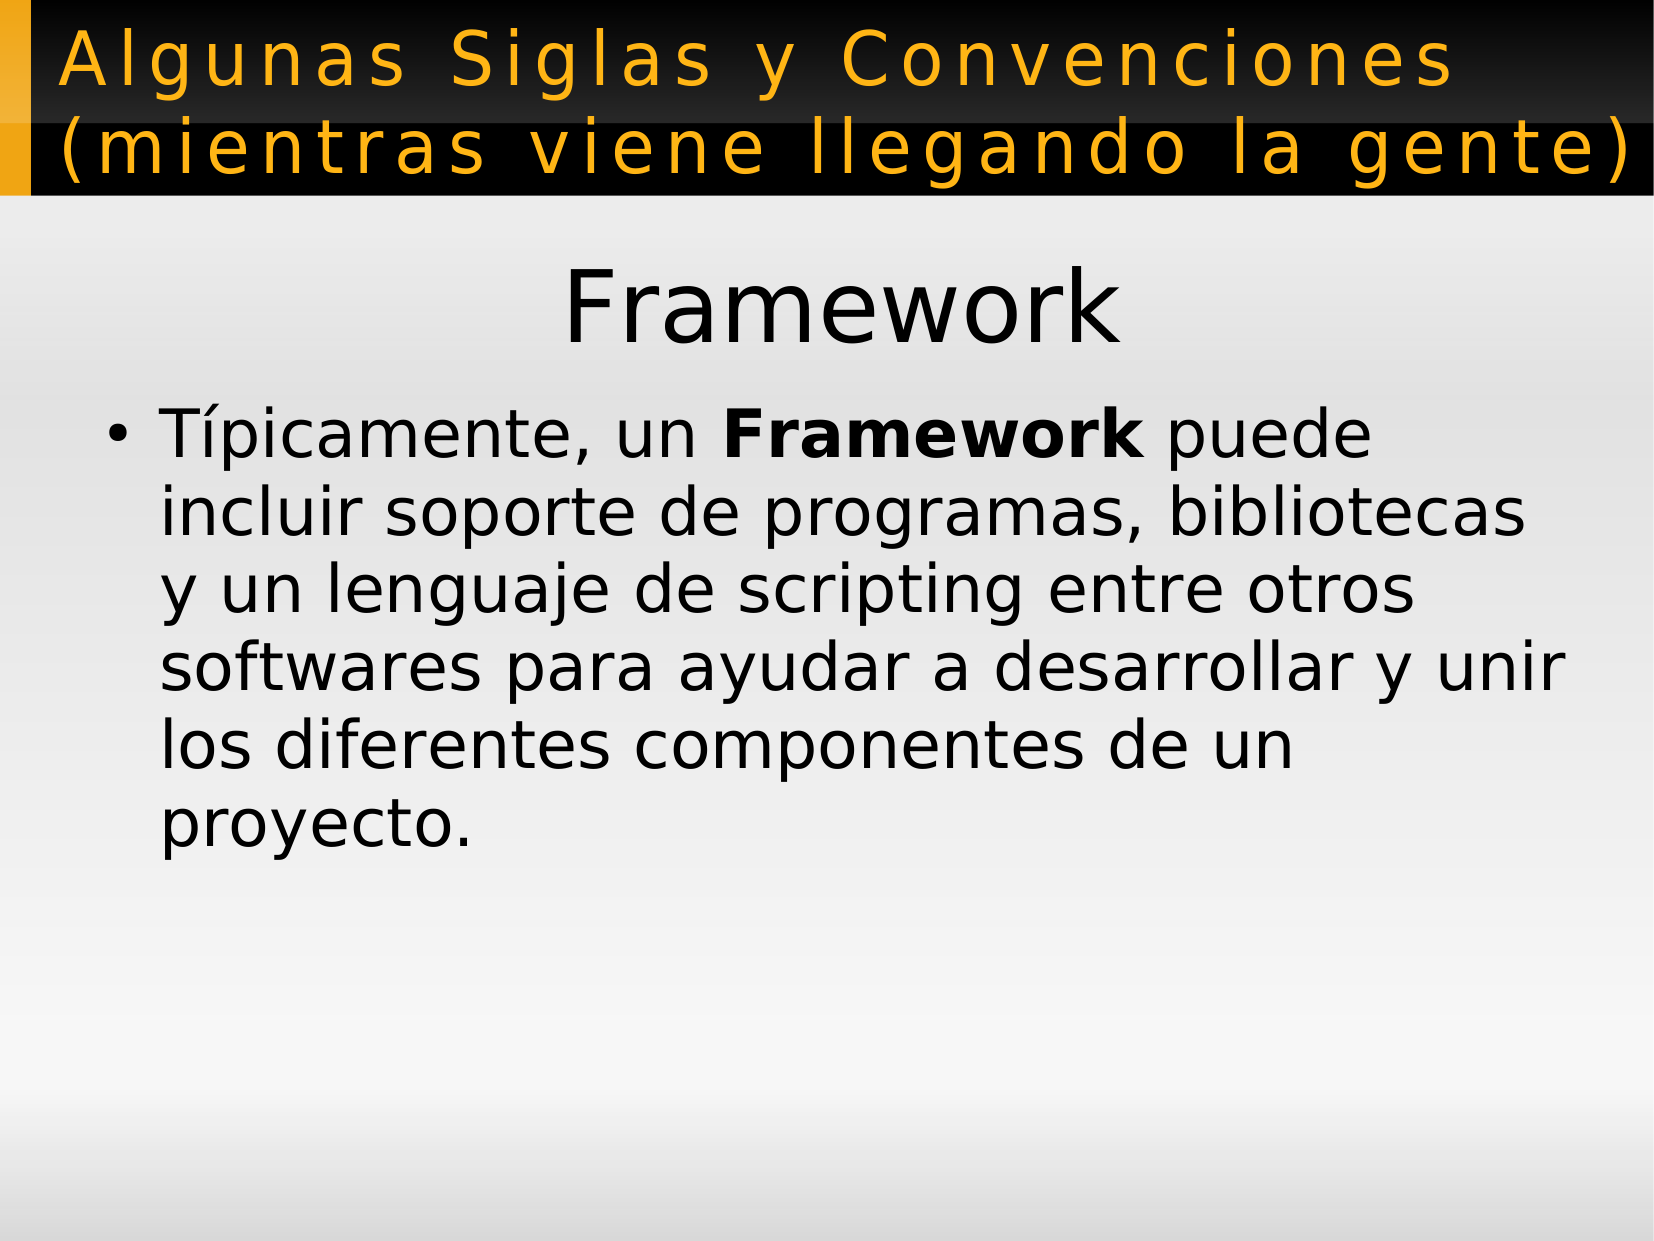

Algunas Siglas y Convenciones
(mientras viene llegando la gente)
# Framework
Típicamente, un Framework puede incluir soporte de programas, bibliotecas y un lenguaje de scripting entre otros softwares para ayudar a desarrollar y unir los diferentes componentes de un proyecto.